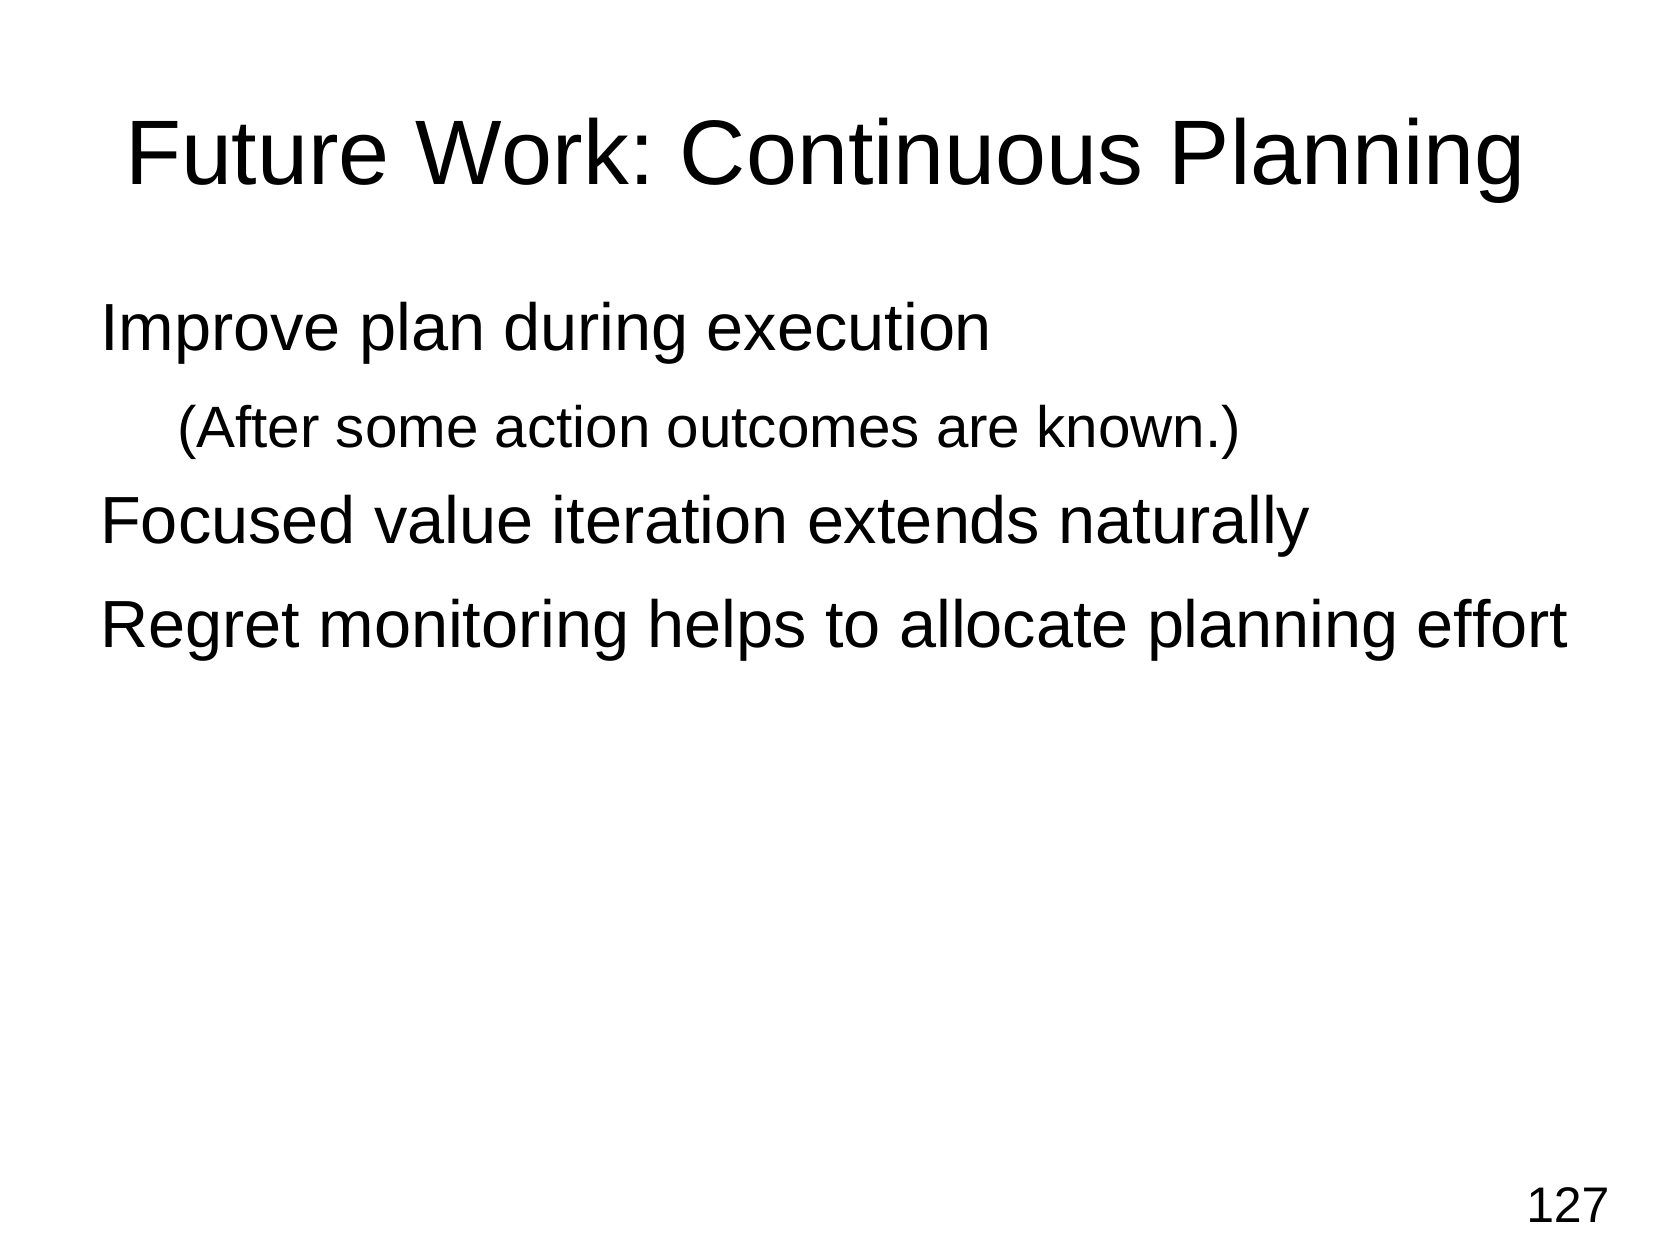

# Future Work: Continuous Planning
Improve plan during execution
(After some action outcomes are known.)
Focused value iteration extends naturally
Regret monitoring helps to allocate planning effort